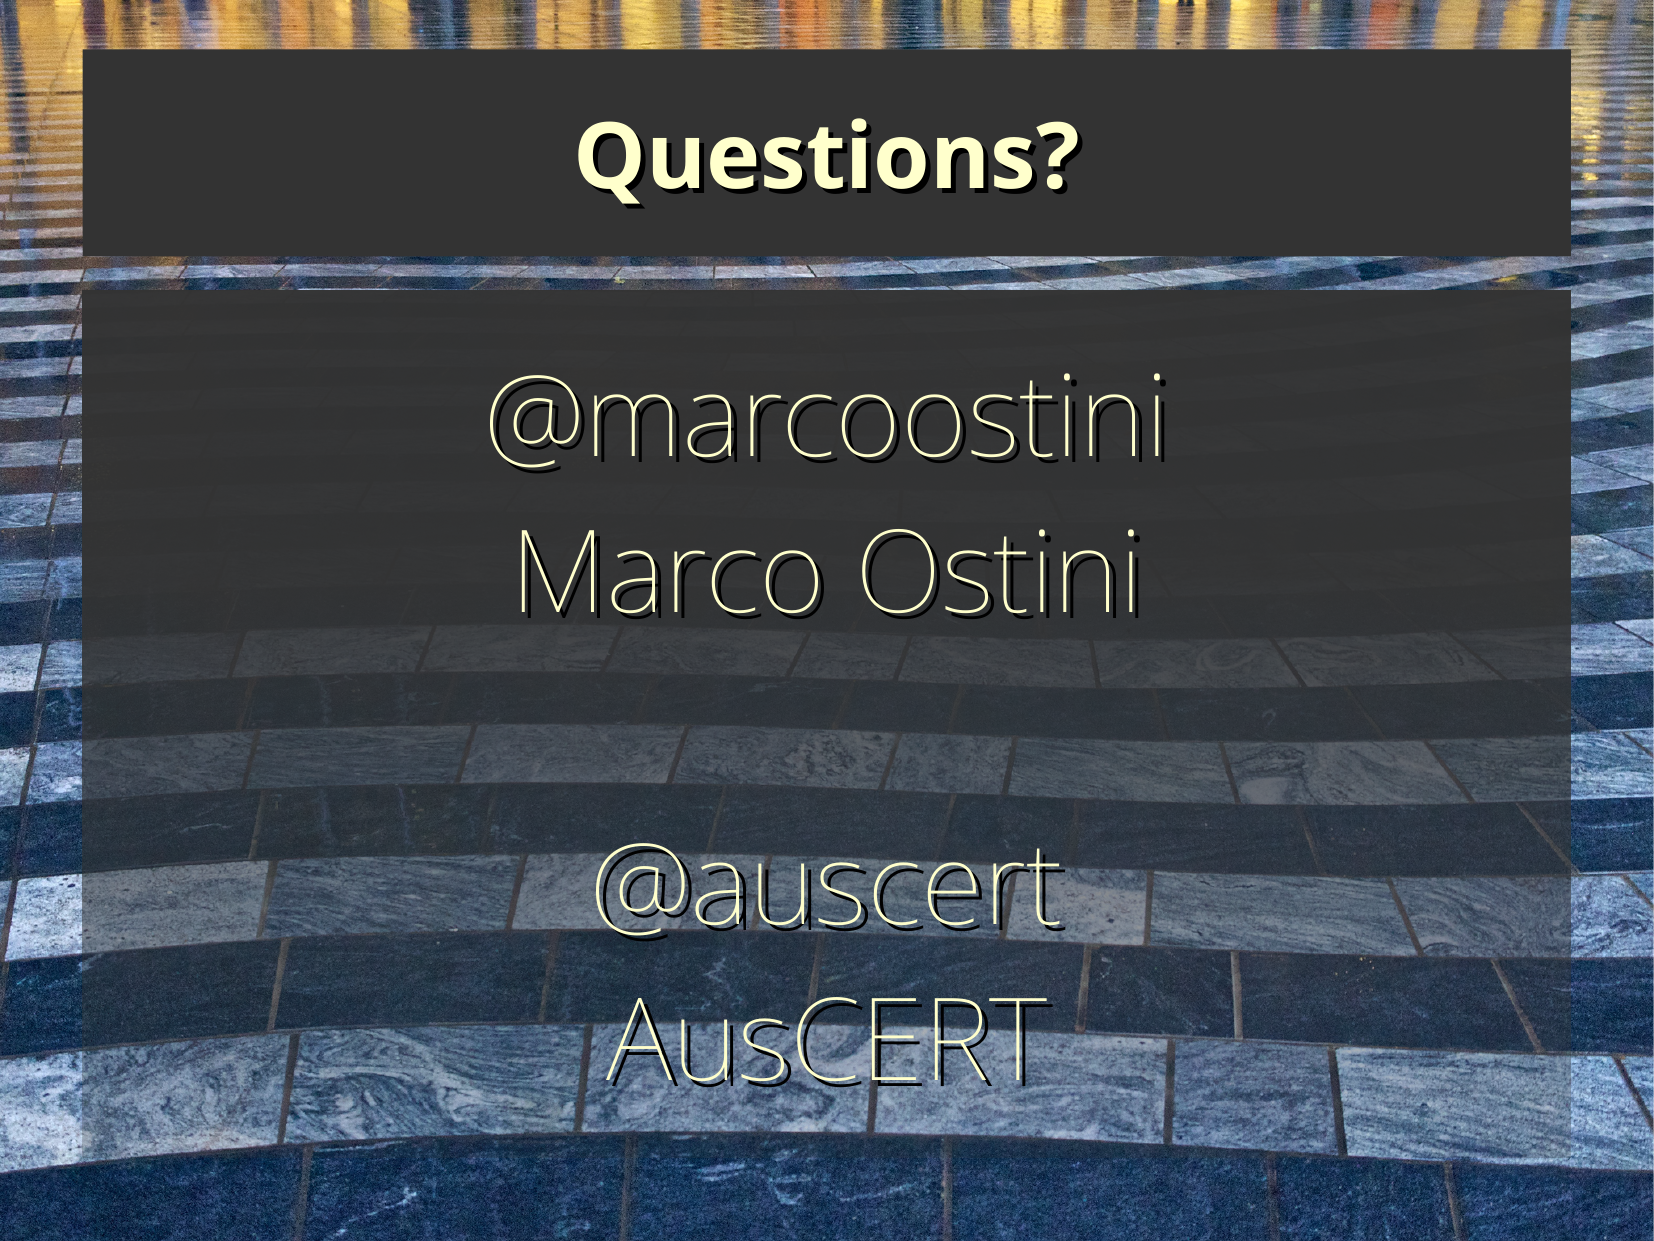

# Questions?
@marcoostini
Marco Ostini
@auscert
AusCERT